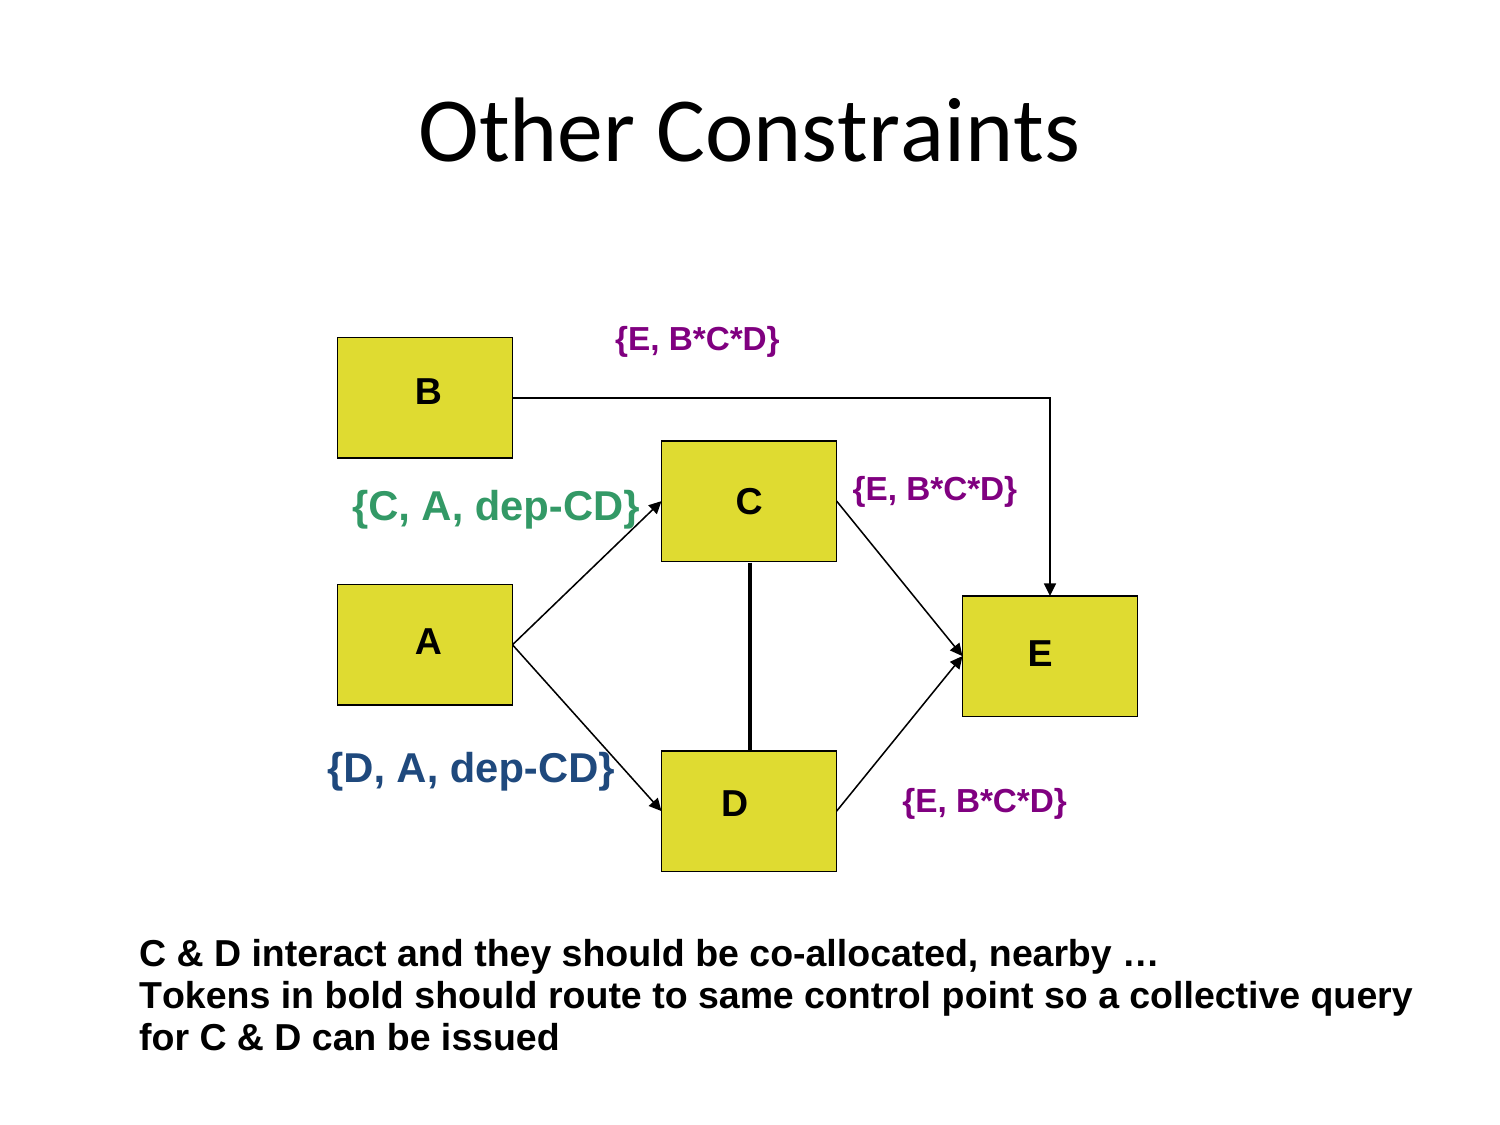

# Other Constraints
{E, B*C*D}
B
C
{E, B*C*D}
{C, A, dep-CD}
A
E
{D, A, dep-CD}
 D
{E, B*C*D}
C & D interact and they should be co-allocated, nearby …
Tokens in bold should route to same control point so a collective query
for C & D can be issued